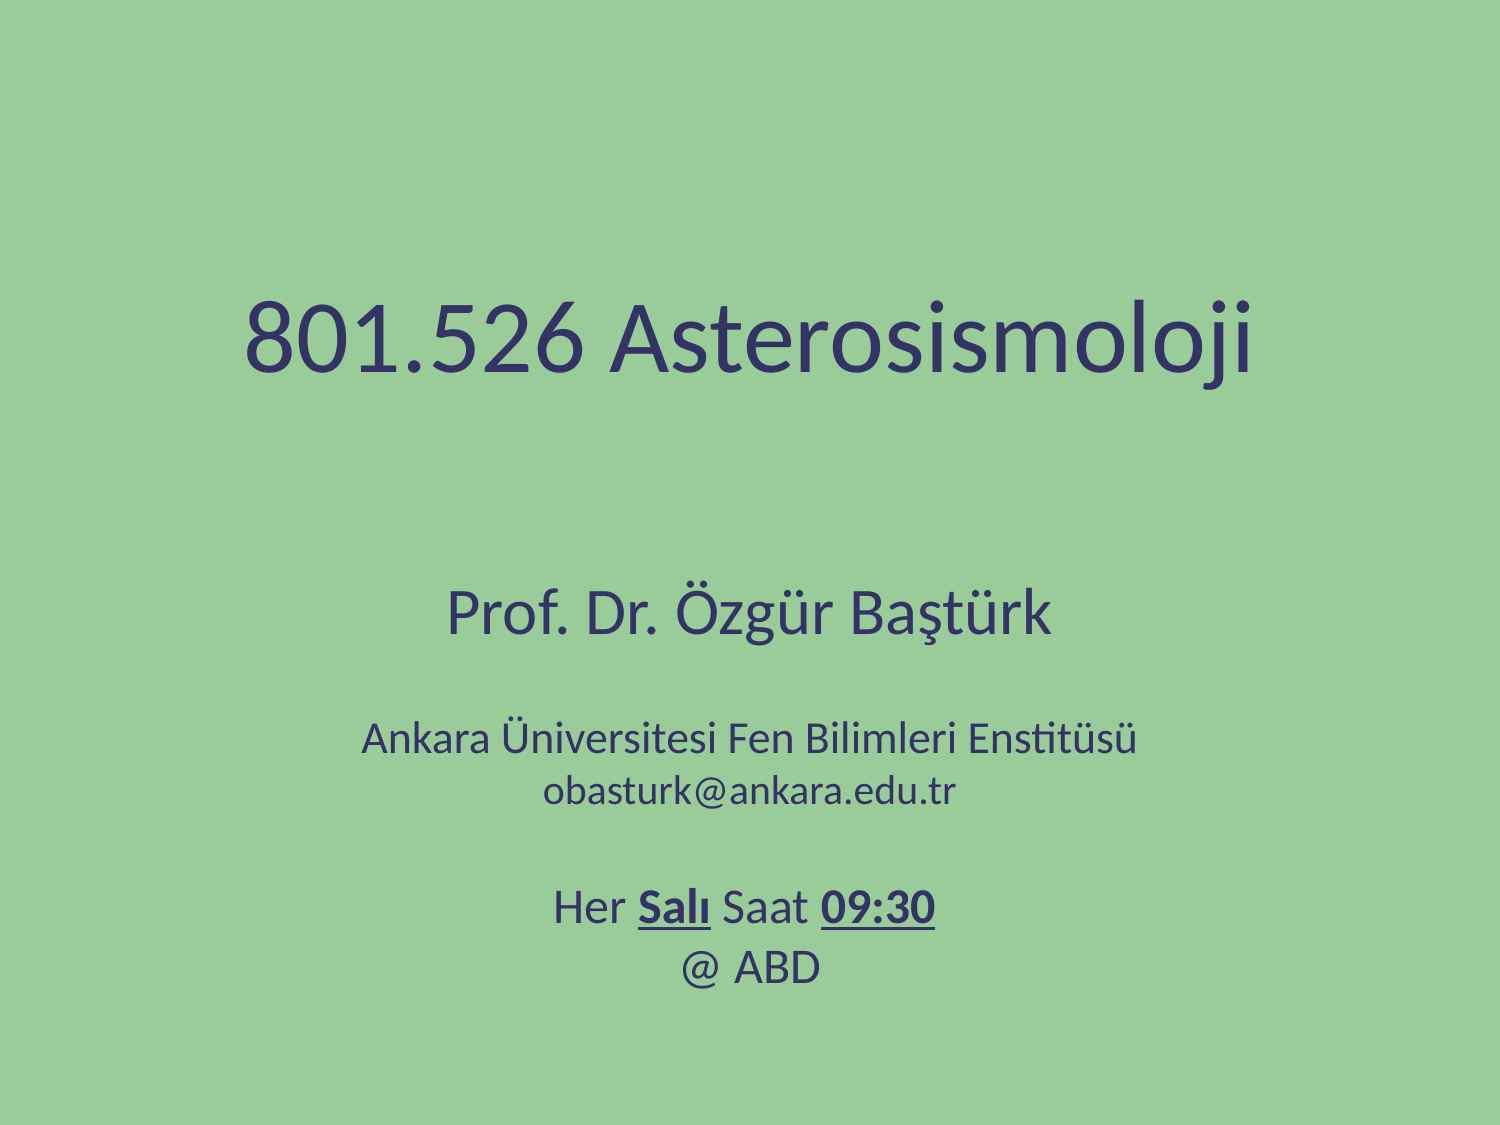

# 801.526 Asterosismoloji
Prof. Dr. Özgür Baştürk
Ankara Üniversitesi Fen Bilimleri Enstitüsü
obasturk@ankara.edu.tr
Her Salı Saat 09:30
@ ABD